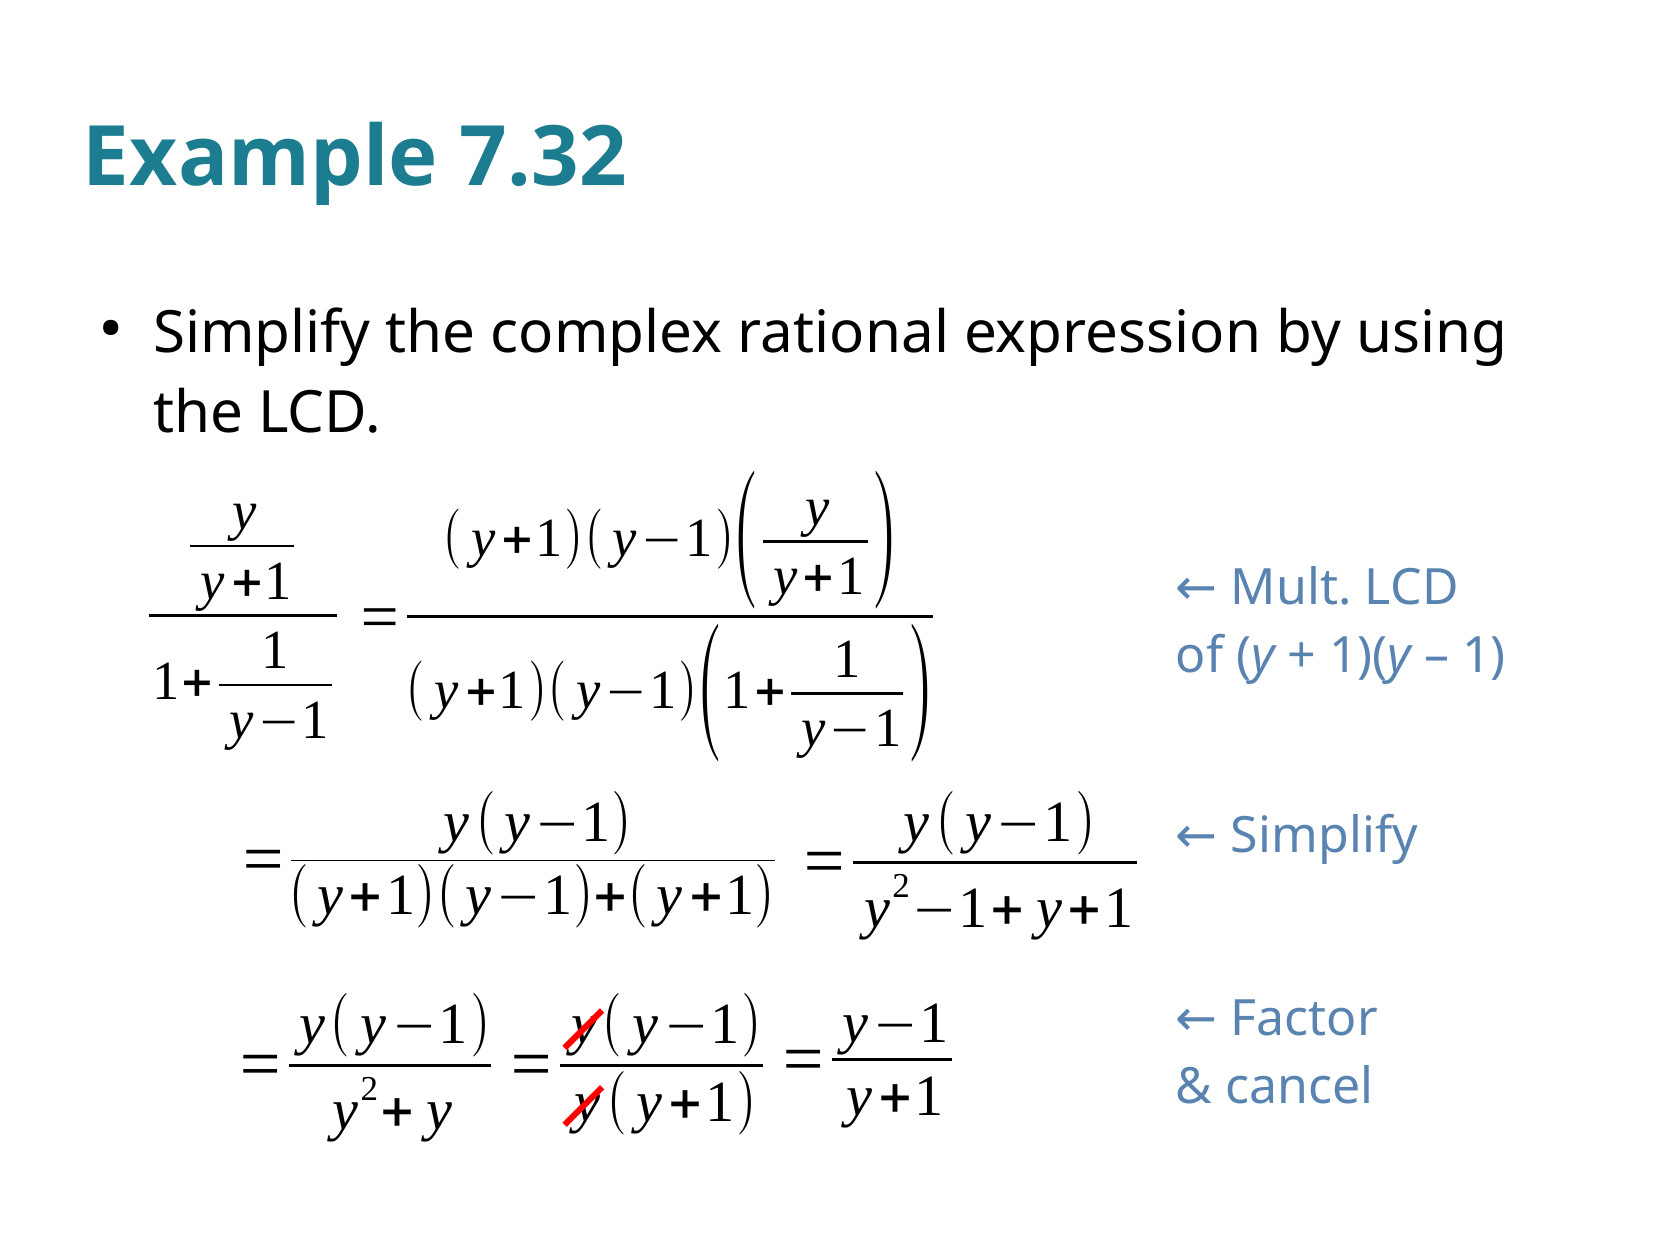

# Example 7.32
Simplify the complex rational expression by using the LCD.
← Mult. LCD
of (y + 1)(y – 1)
← Simplify
← Factor
& cancel